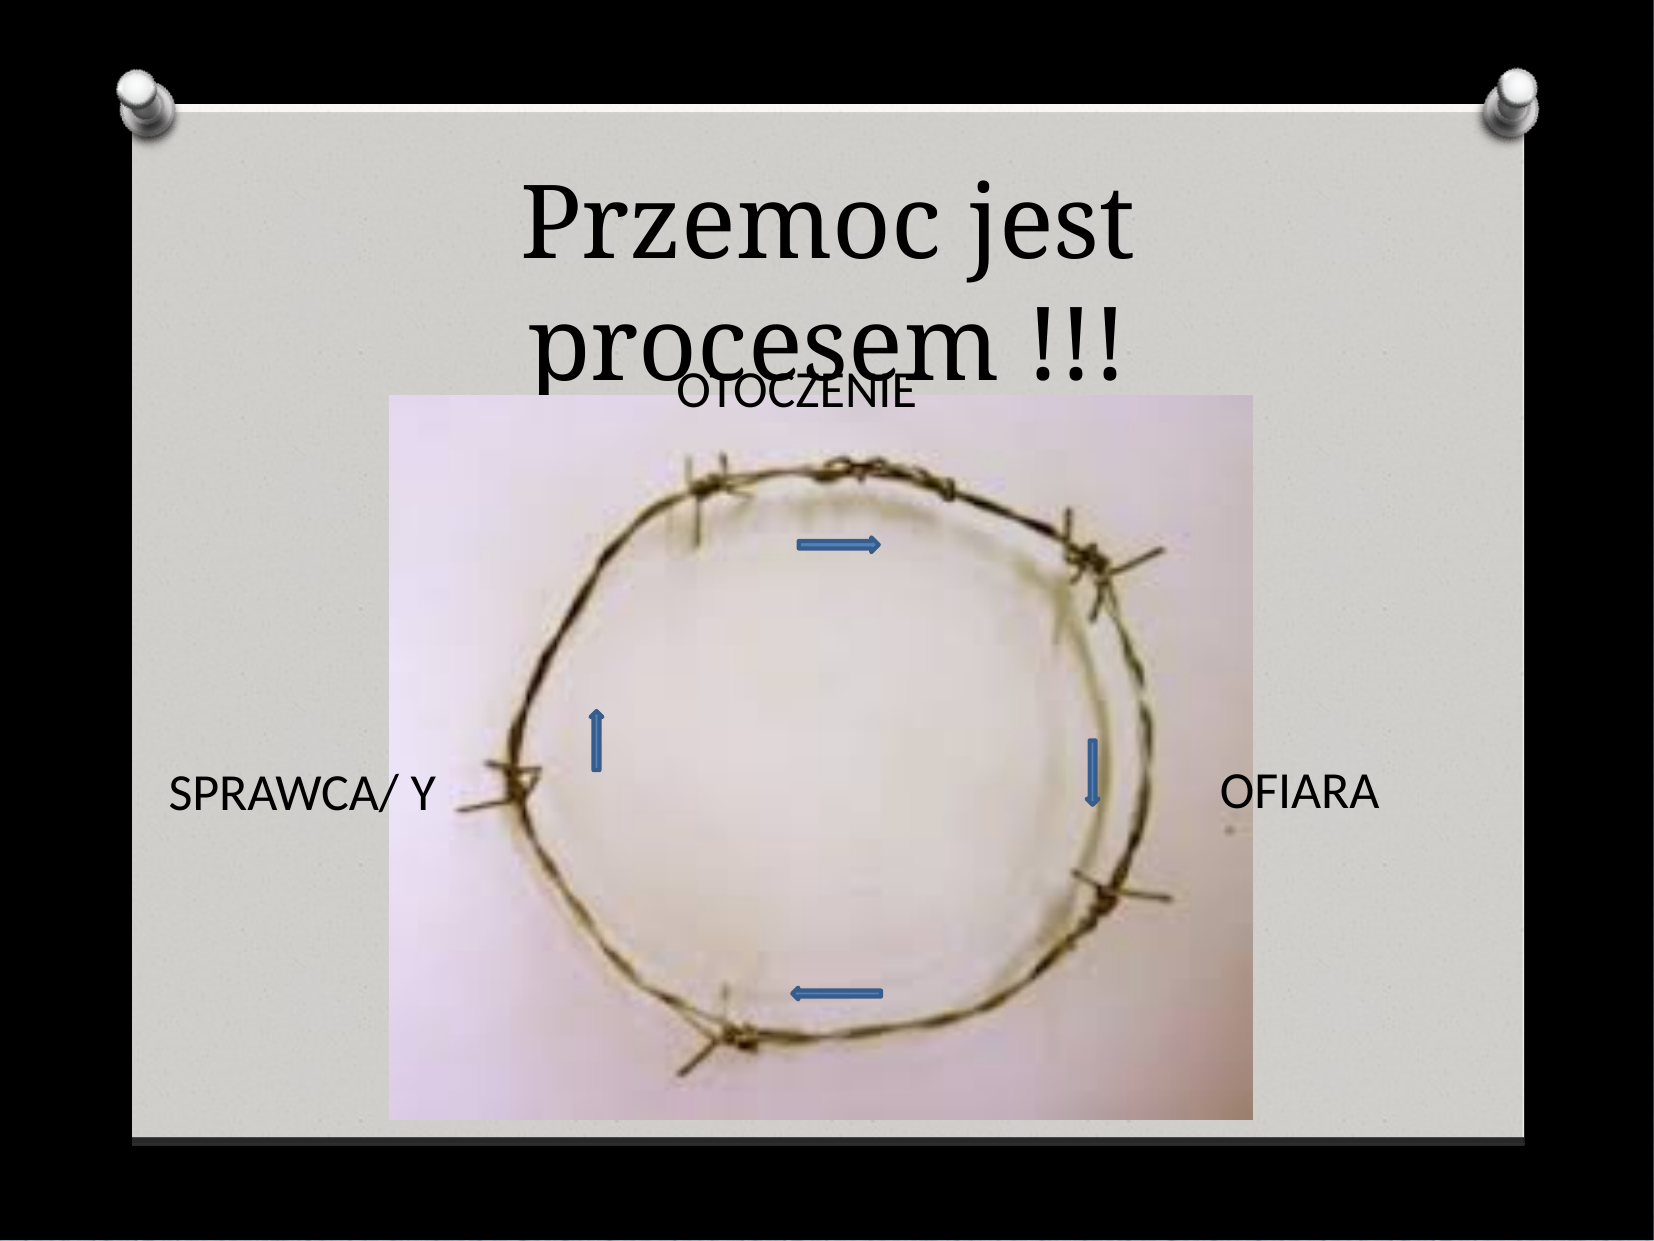

# Przemoc jest procesem !!!
OTOCZENIE
OFIARA
SPRAWCA/ Y